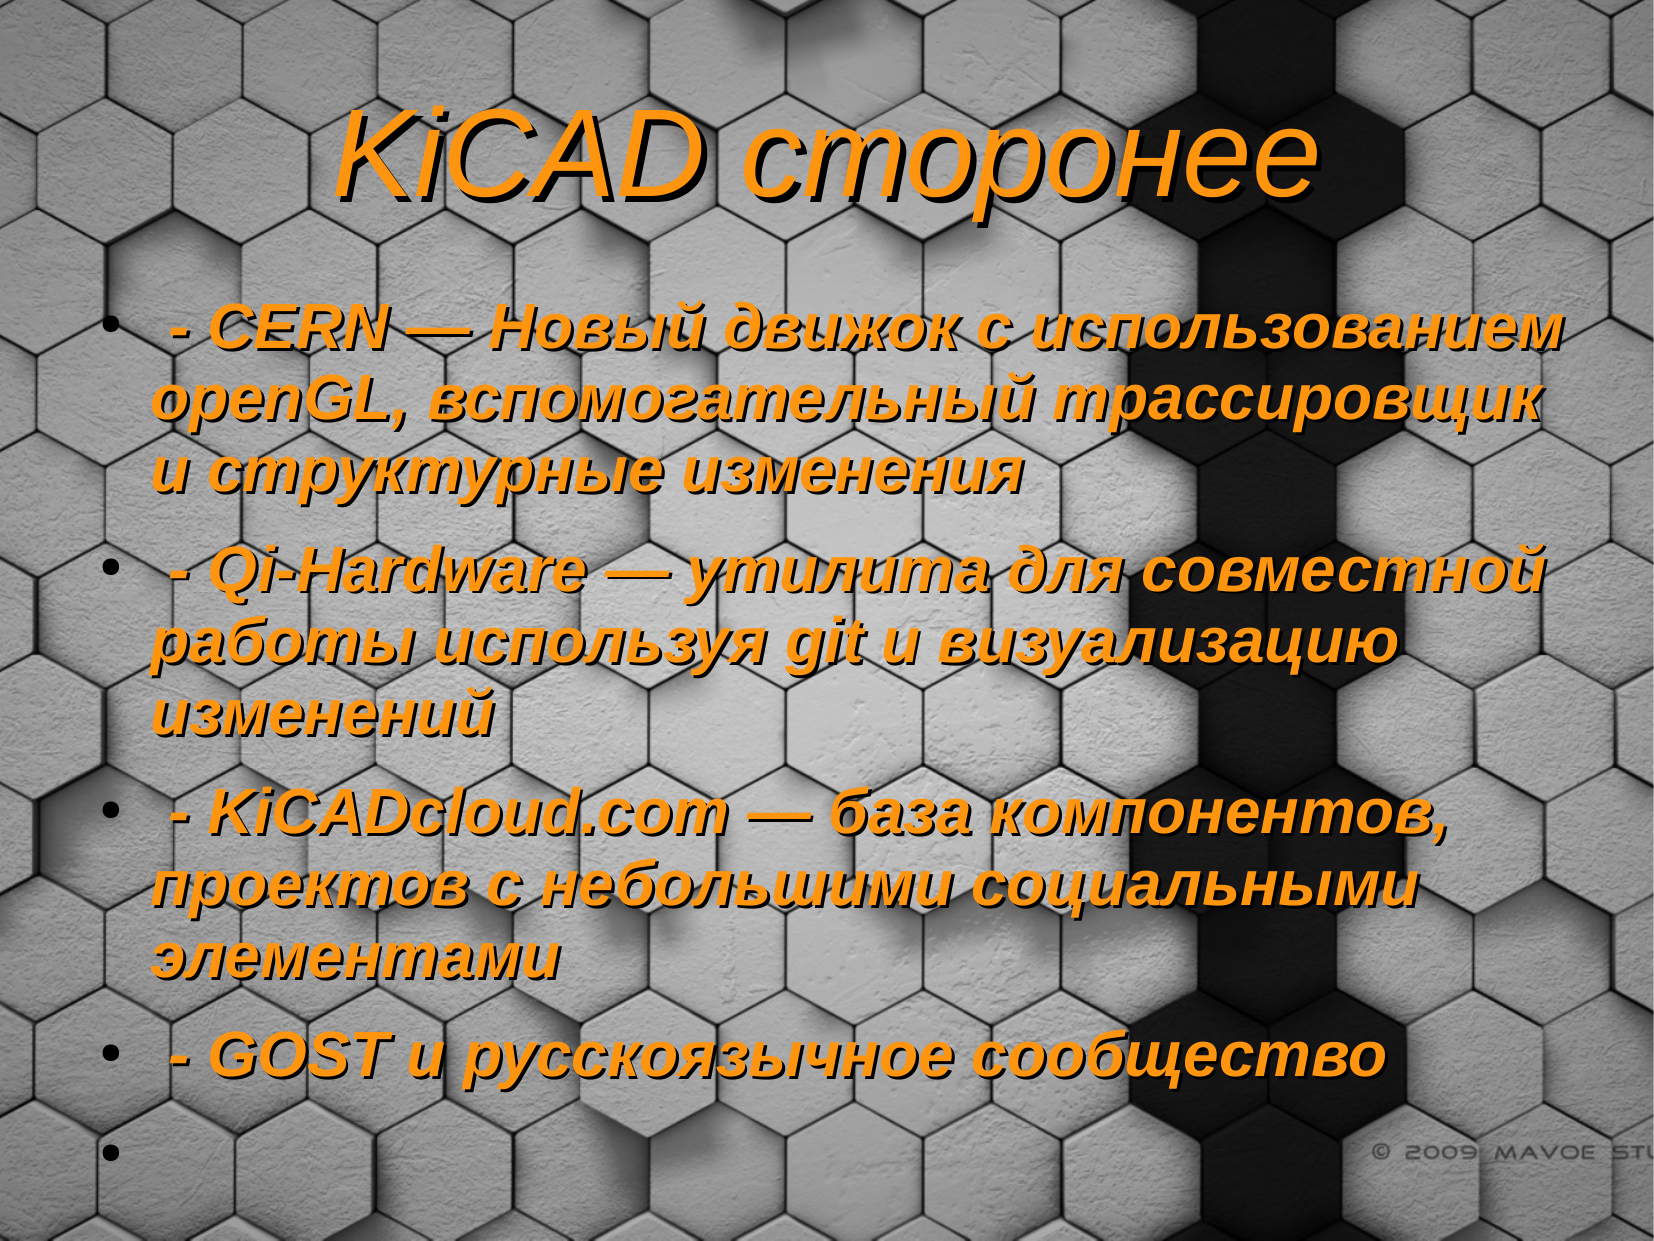

# KiCAD сторонее
 - CERN — Новый движок с использованием openGL, вспомогательный трассировщик и структурные изменения
 - Qi-Hardware — утилита для совместной работы используя git и визуализацию изменений
 - KiCADcloud.com — база компонентов, проектов с небольшими социальными элементами
 - GOST и русскоязычное сообщество